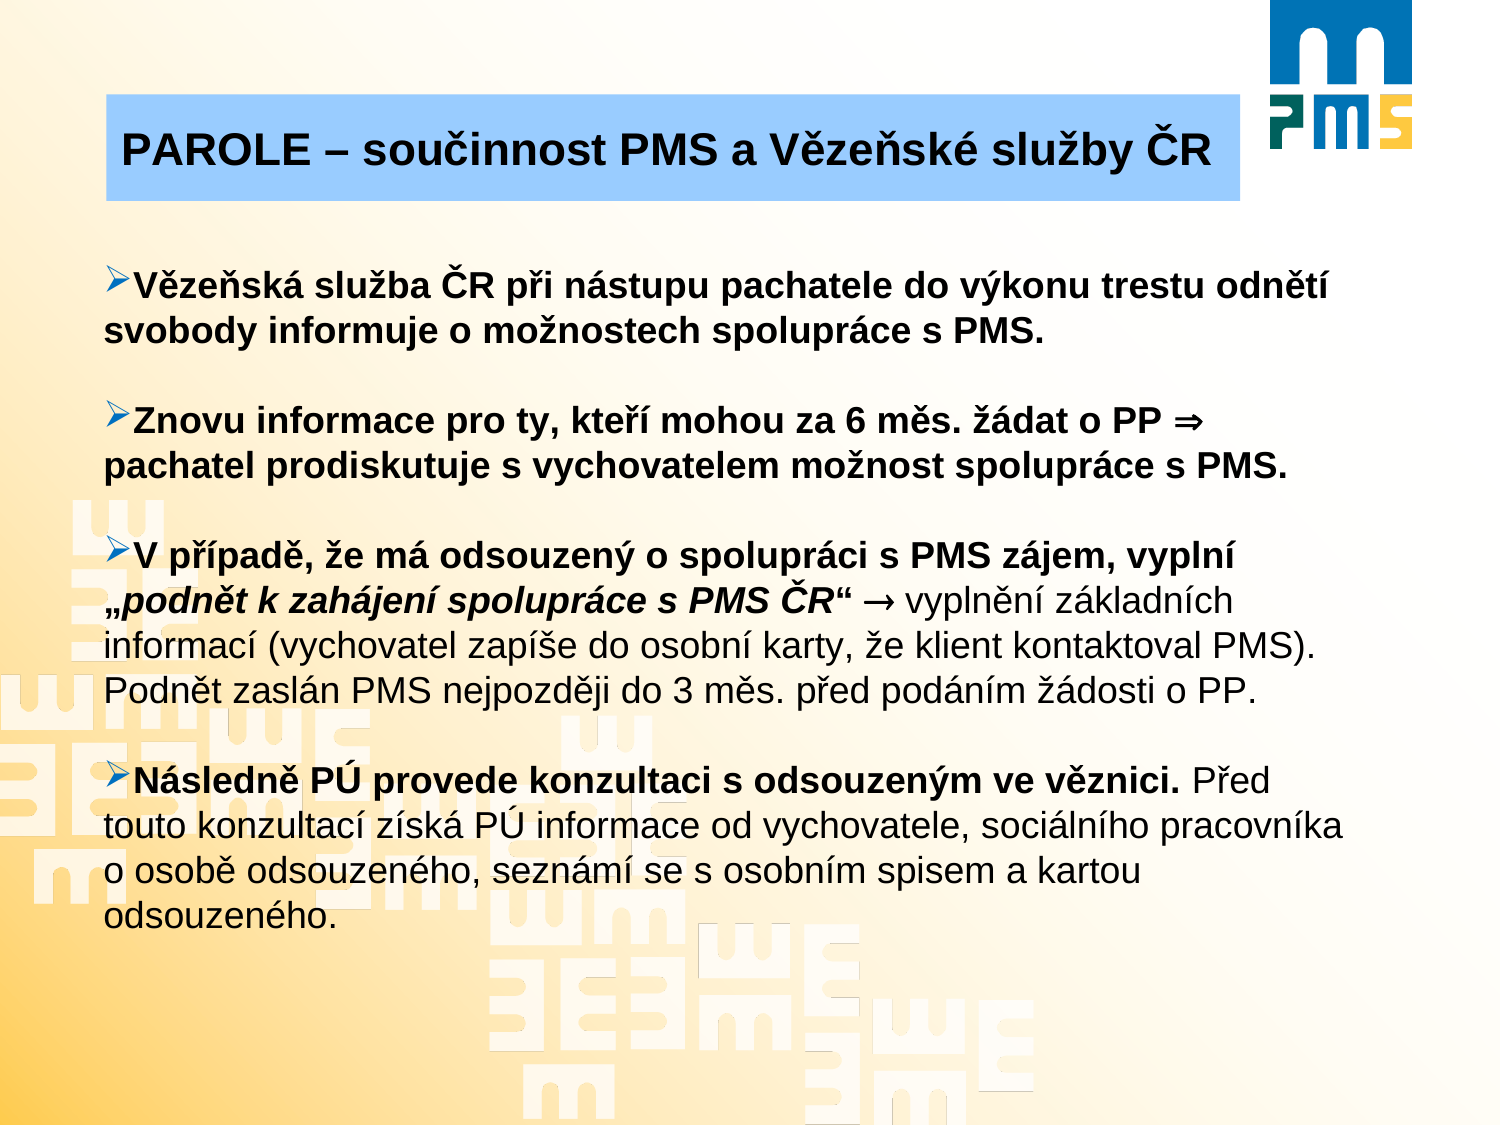

# PAROLE – součinnost PMS a Vězeňské služby ČR
Vězeňská služba ČR při nástupu pachatele do výkonu trestu odnětí svobody informuje o možnostech spolupráce s PMS.
Znovu informace pro ty, kteří mohou za 6 měs. žádat o PP  pachatel prodiskutuje s vychovatelem možnost spolupráce s PMS.
V případě, že má odsouzený o spolupráci s PMS zájem, vyplní „podnět k zahájení spolupráce s PMS ČR“  vyplnění základních informací (vychovatel zapíše do osobní karty, že klient kontaktoval PMS). Podnět zaslán PMS nejpozději do 3 měs. před podáním žádosti o PP.
Následně PÚ provede konzultaci s odsouzeným ve věznici. Před touto konzultací získá PÚ informace od vychovatele, sociálního pracovníka o osobě odsouzeného, seznámí se s osobním spisem a kartou odsouzeného.